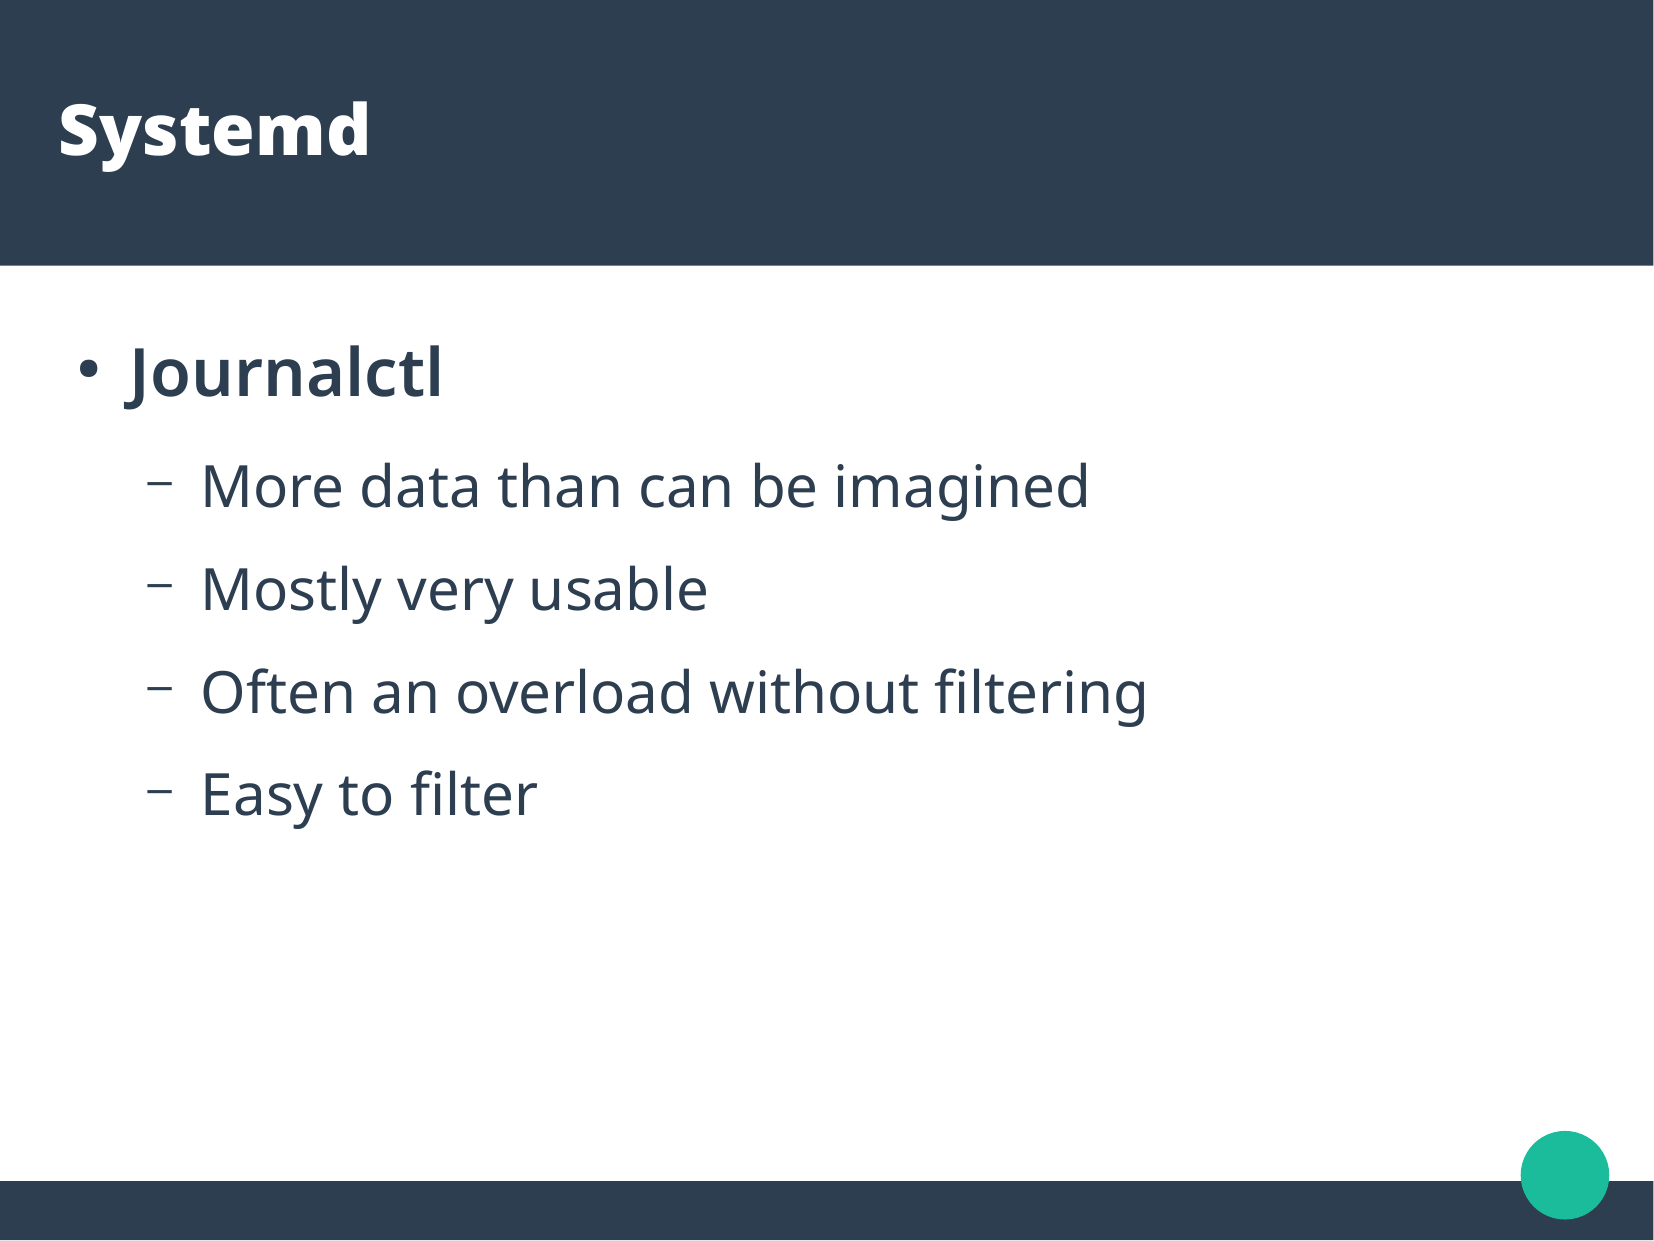

# Systemd
Journalctl
More data than can be imagined
Mostly very usable
Often an overload without filtering
Easy to filter